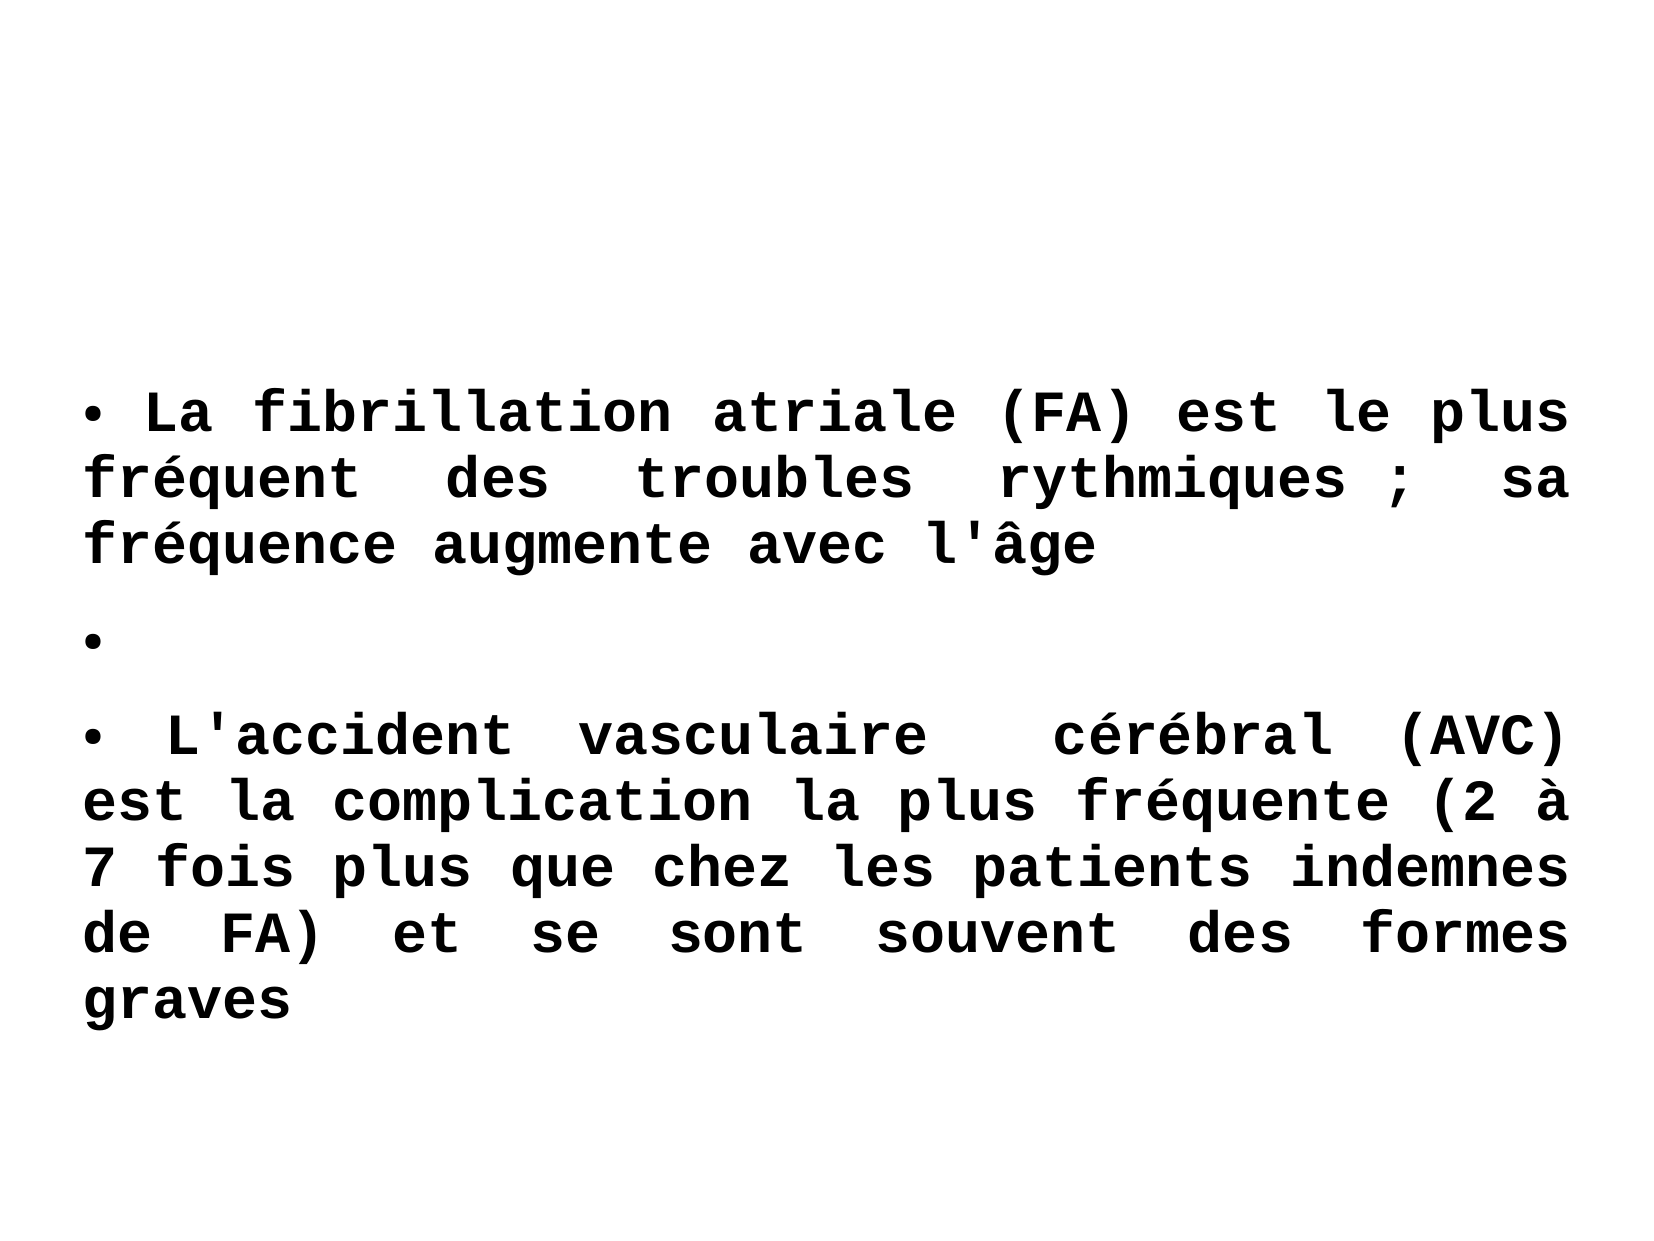

#
 La fibrillation atriale (FA) est le plus fréquent des troubles rythmiques ; sa fréquence augmente avec l'âge
 L'accident vasculaire cérébral (AVC) est la complication la plus fréquente (2 à 7 fois plus que chez les patients indemnes de FA) et se sont souvent des formes graves